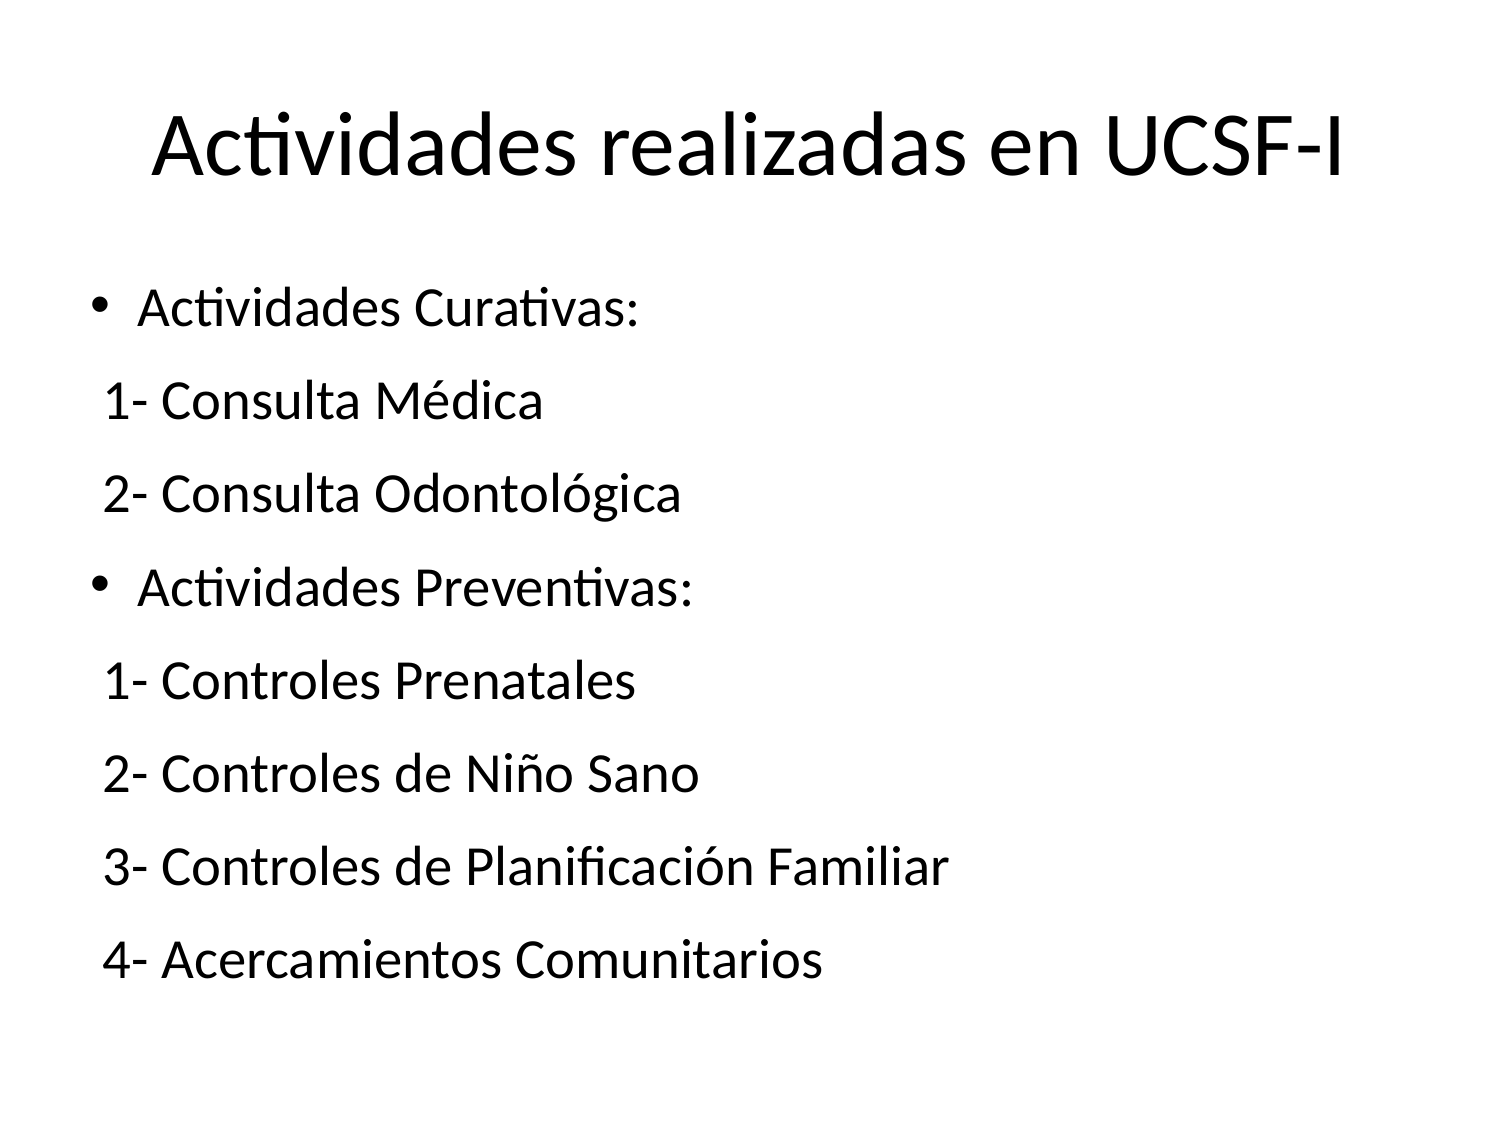

# Actividades realizadas en UCSF-I
Actividades Curativas:
 1- Consulta Médica
 2- Consulta Odontológica
Actividades Preventivas:
 1- Controles Prenatales
 2- Controles de Niño Sano
 3- Controles de Planificación Familiar
 4- Acercamientos Comunitarios